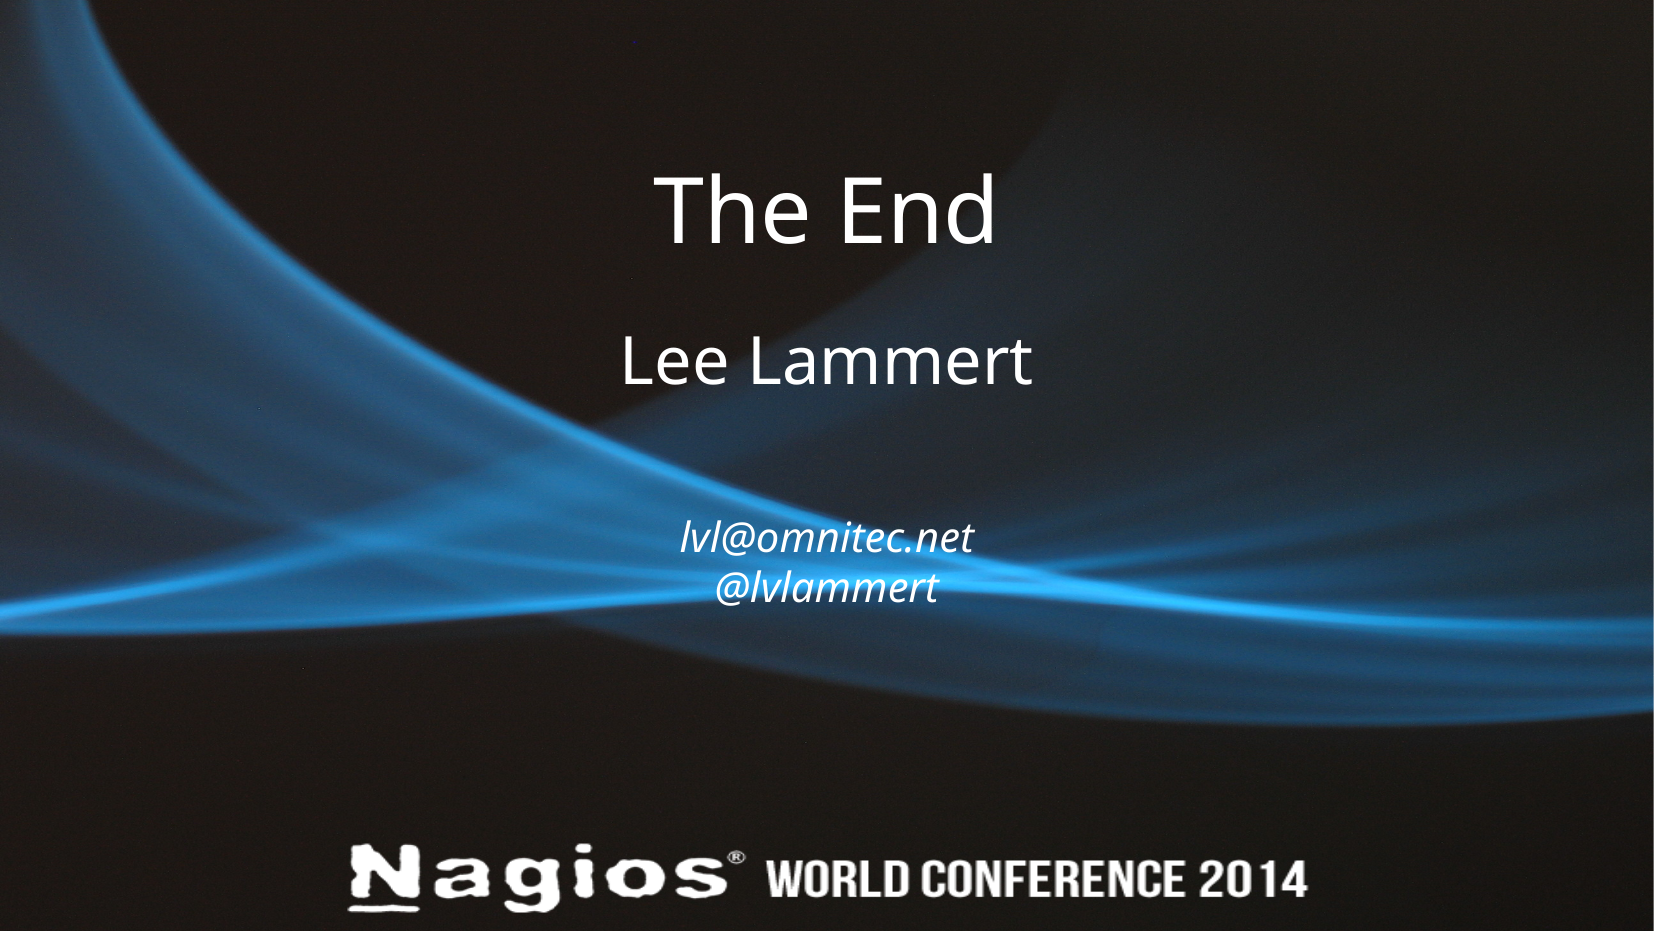

# The End
Lee Lammert
lvl@omnitec.net
@lvlammert